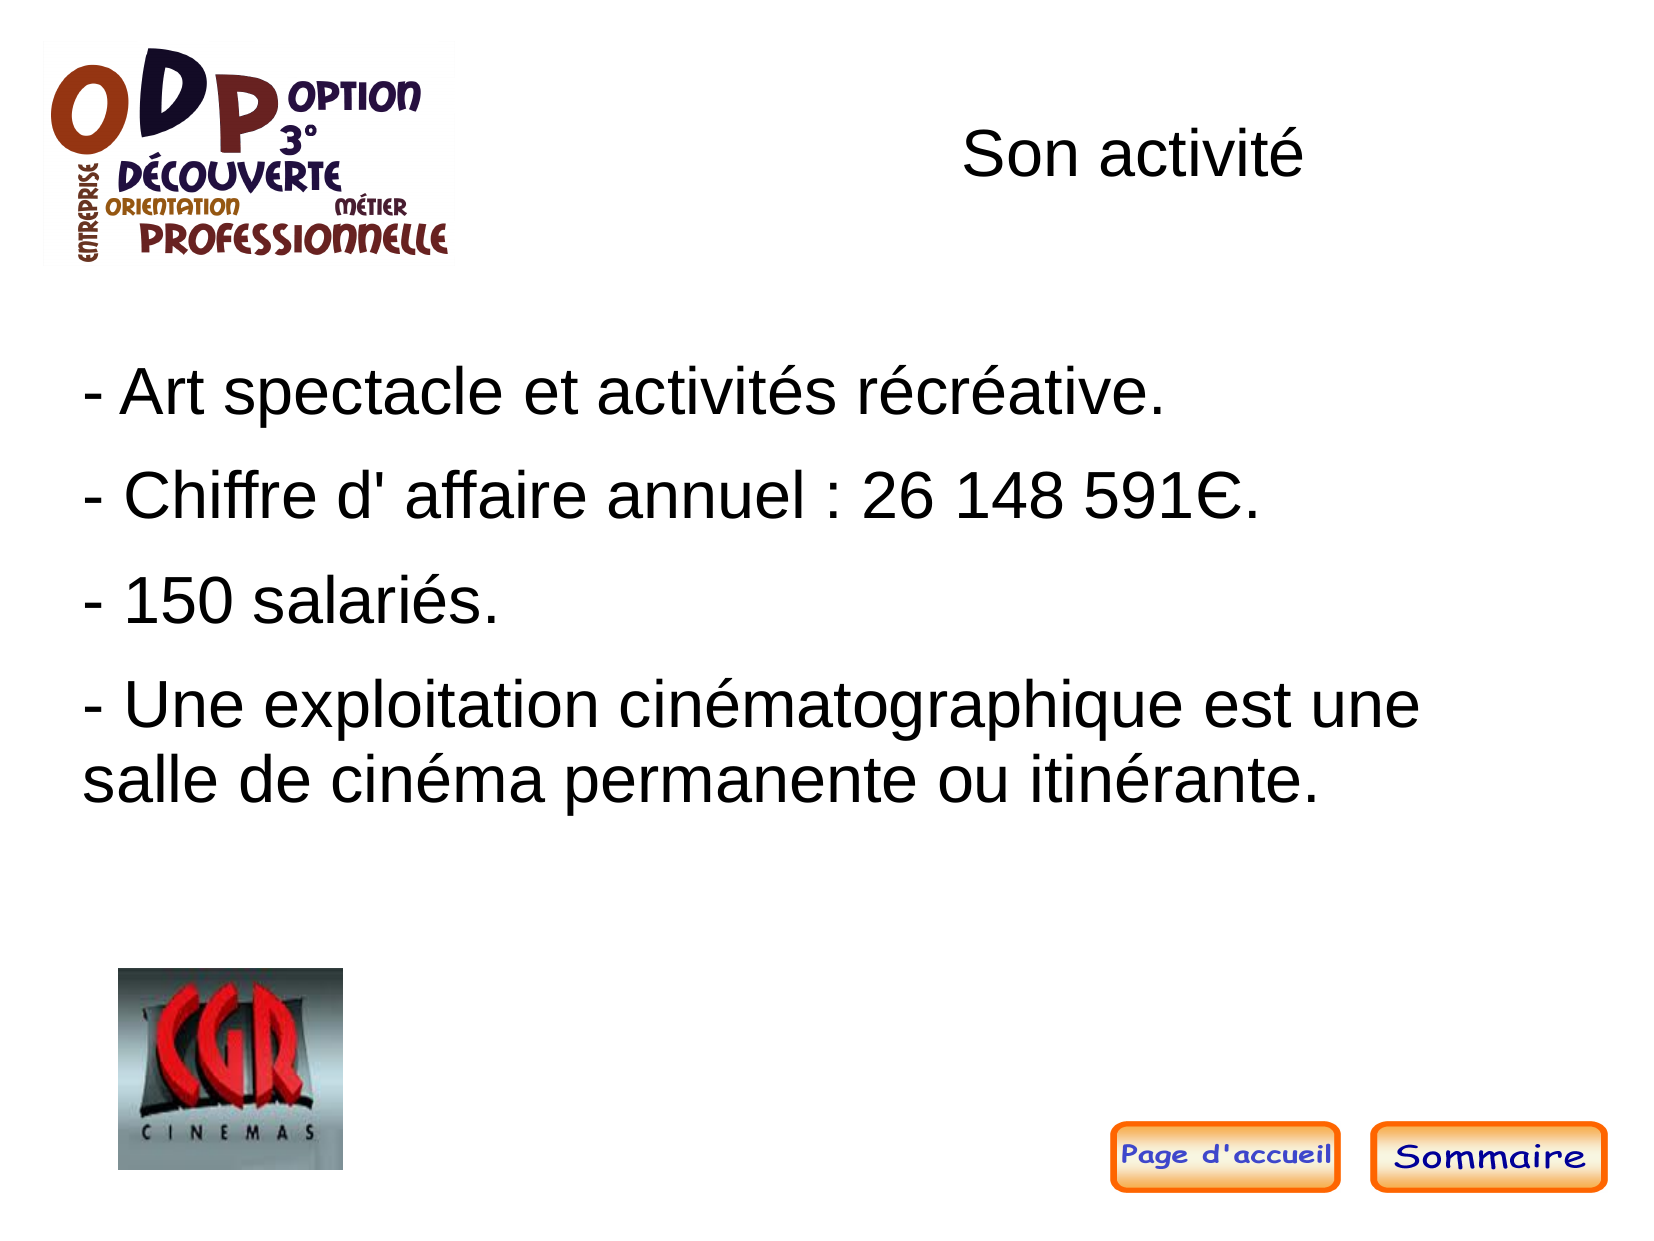

# Son activité
- Art spectacle et activités récréative.
- Chiffre d' affaire annuel : 26 148 591Є.
- 150 salariés.
- Une exploitation cinématographique est une salle de cinéma permanente ou itinérante.